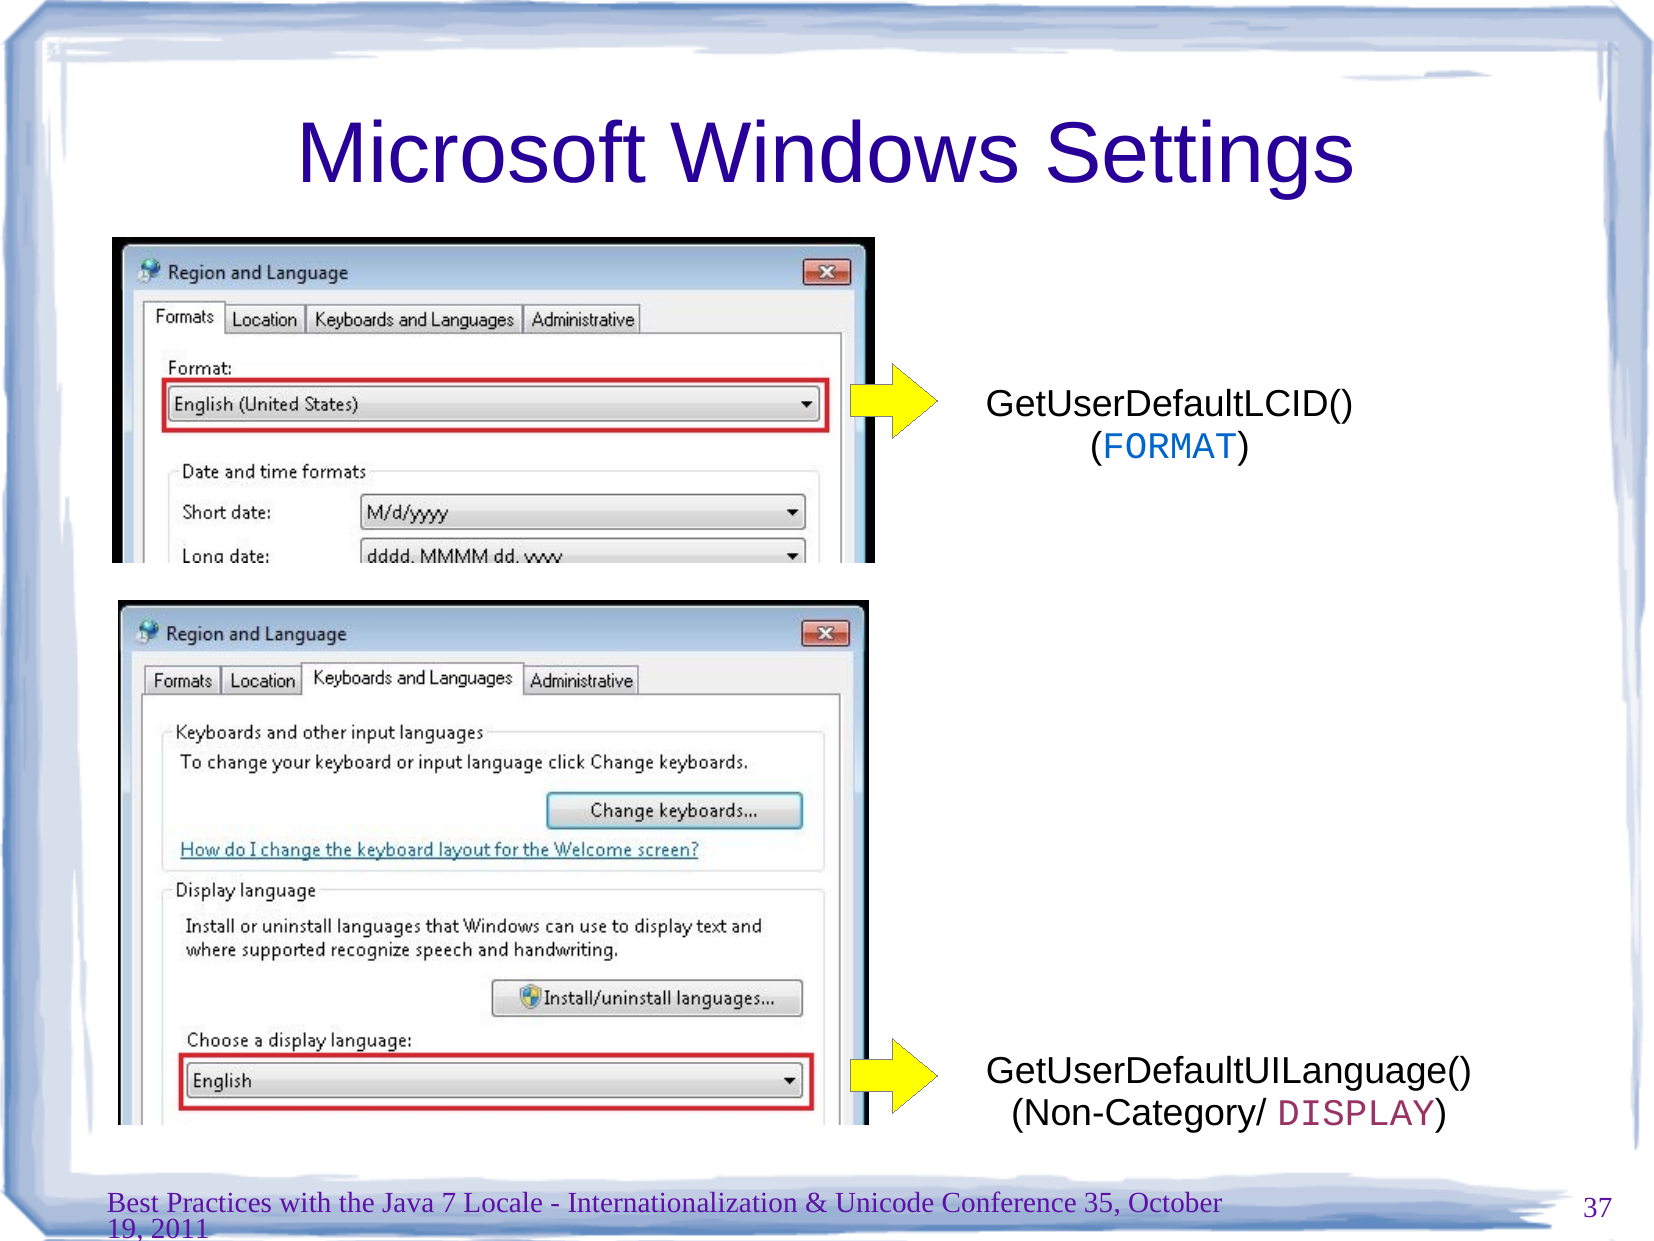

# Microsoft Windows Settings
GetUserDefaultLCID() (FORMAT)
GetUserDefaultUILanguage() (Non-Category/ DISPLAY)
Best Practices with the Java 7 Locale - Internationalization & Unicode Conference 35, October 19, 2011
37